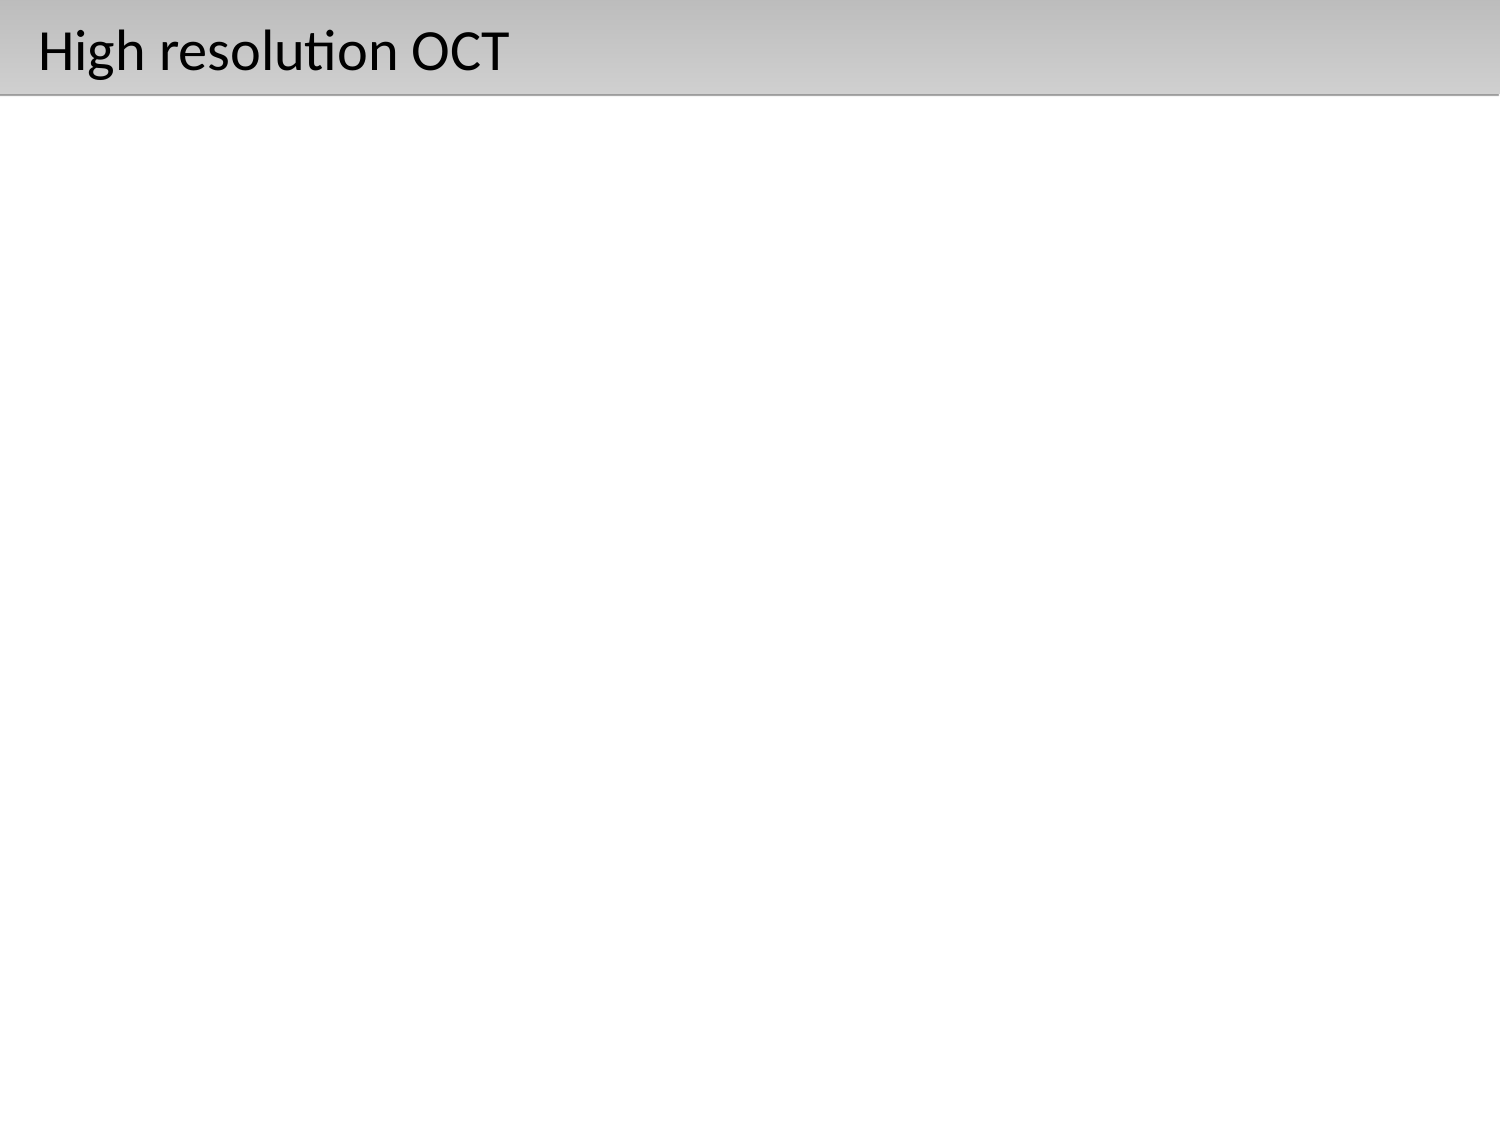

# High resolution OCT
Broad bandwidth sources
solid-state lasers,
sub-5 fs pulse;
Ti:Al2O3 (Spectral bandwidth: 350 nm demonstrated),
other lasers/wavelengths available or needed.
Special interferometers and fiber optics
support for broad spectral range,
dispersion balanced,
current system used for OCT: 260 nm bandwidth, ~1.5µm resolution.
Chromatically corrected optics
aberrations can decrease resolution and SNR.
Broad bandwidth detectors and electronics
dual balance detection,
low noise circuitry necessary